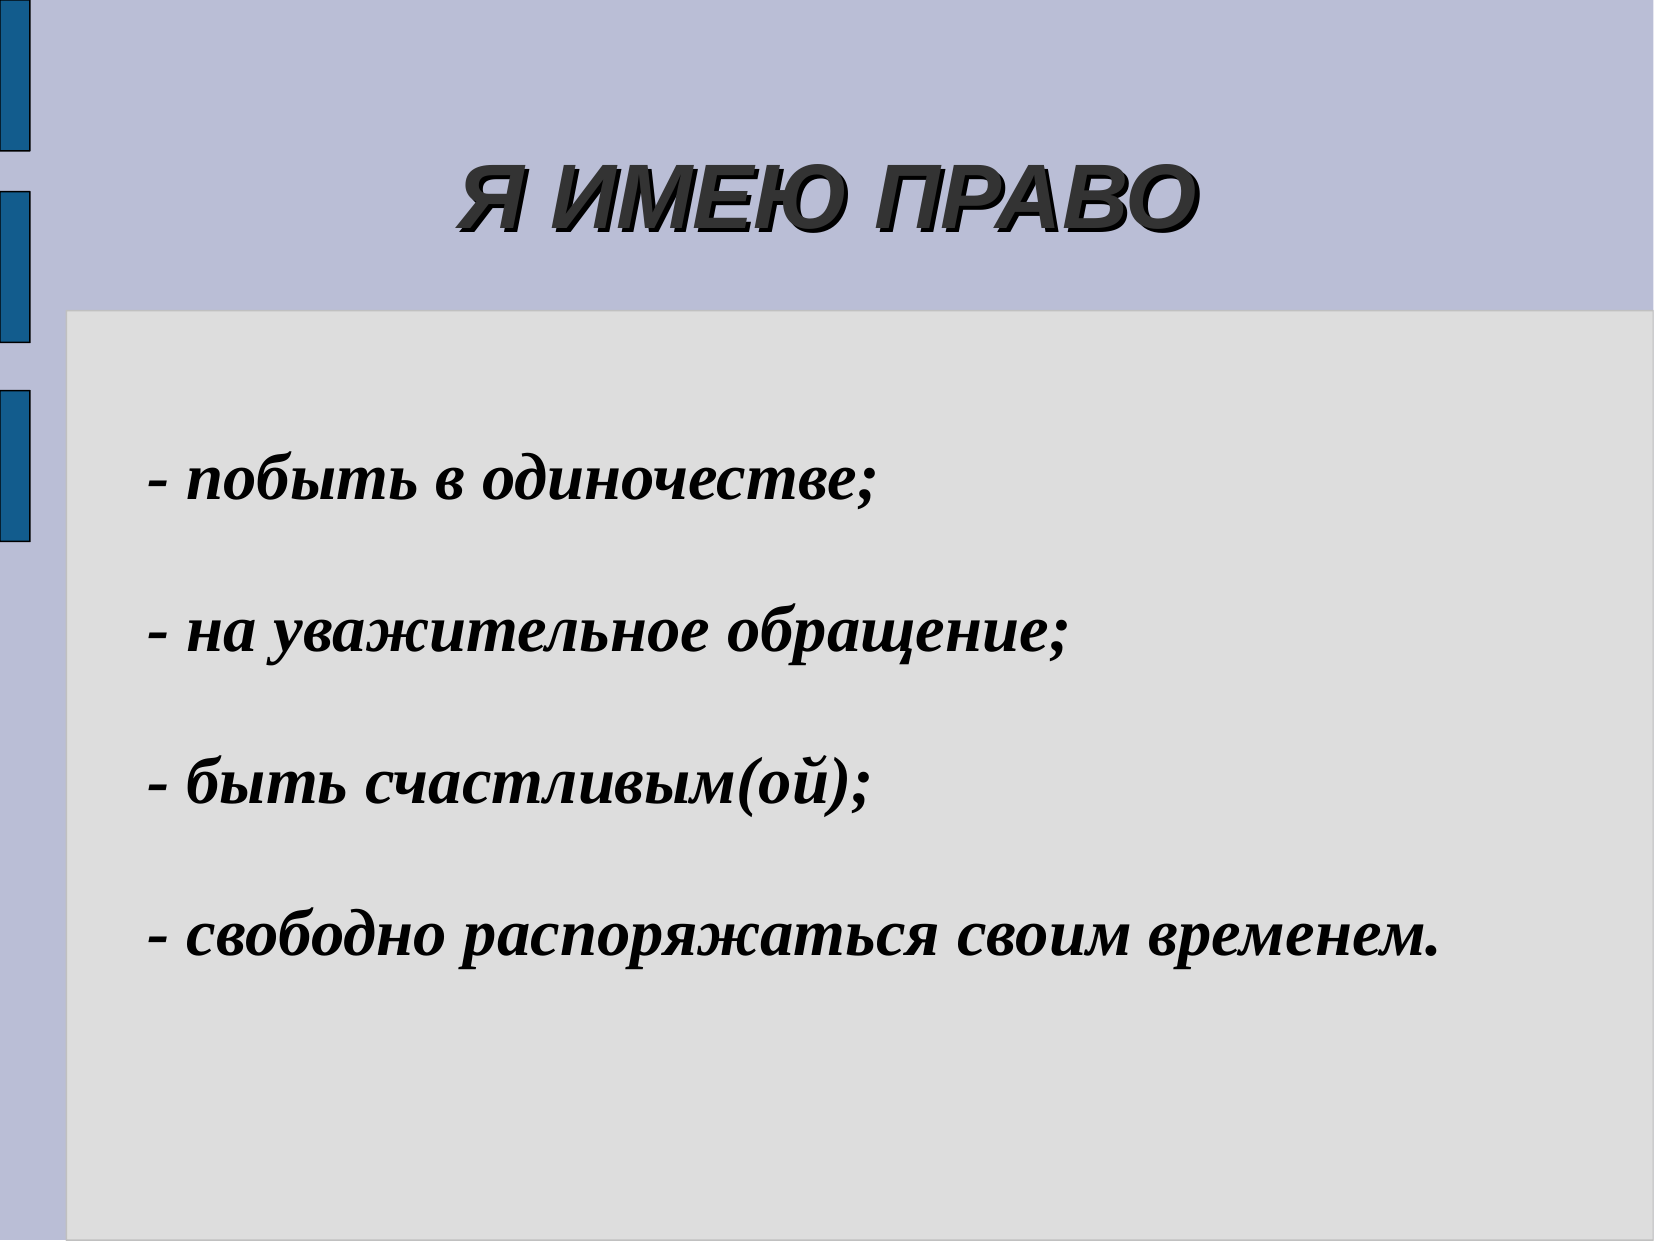

# Я ИМЕЮ ПРАВО
- побыть в одиночестве;
- на уважительное обращение;
- быть счастливым(ой);
- свободно распоряжаться своим временем.